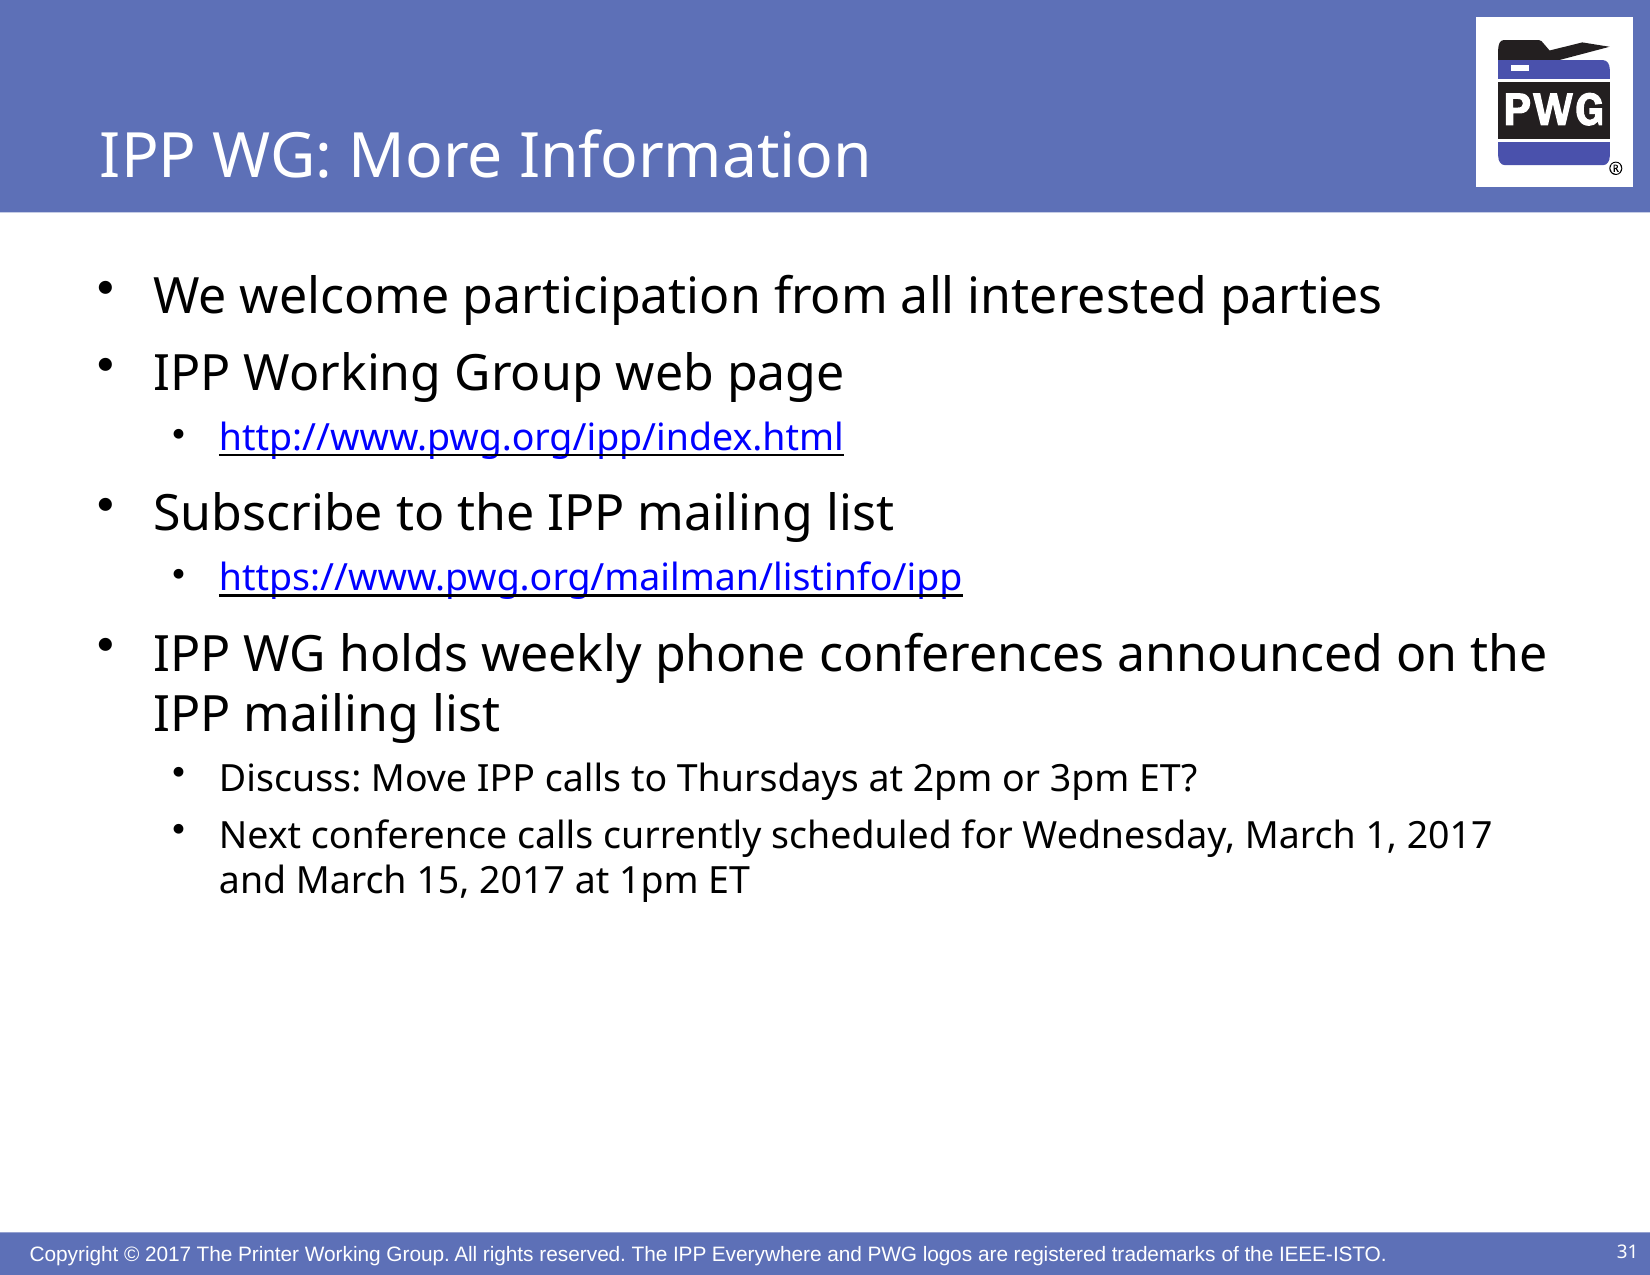

# IPP WG: More Information
We welcome participation from all interested parties
IPP Working Group web page
http://www.pwg.org/ipp/index.html
Subscribe to the IPP mailing list
https://www.pwg.org/mailman/listinfo/ipp
IPP WG holds weekly phone conferences announced on the IPP mailing list
Discuss: Move IPP calls to Thursdays at 2pm or 3pm ET?
Next conference calls currently scheduled for Wednesday, March 1, 2017 and March 15, 2017 at 1pm ET